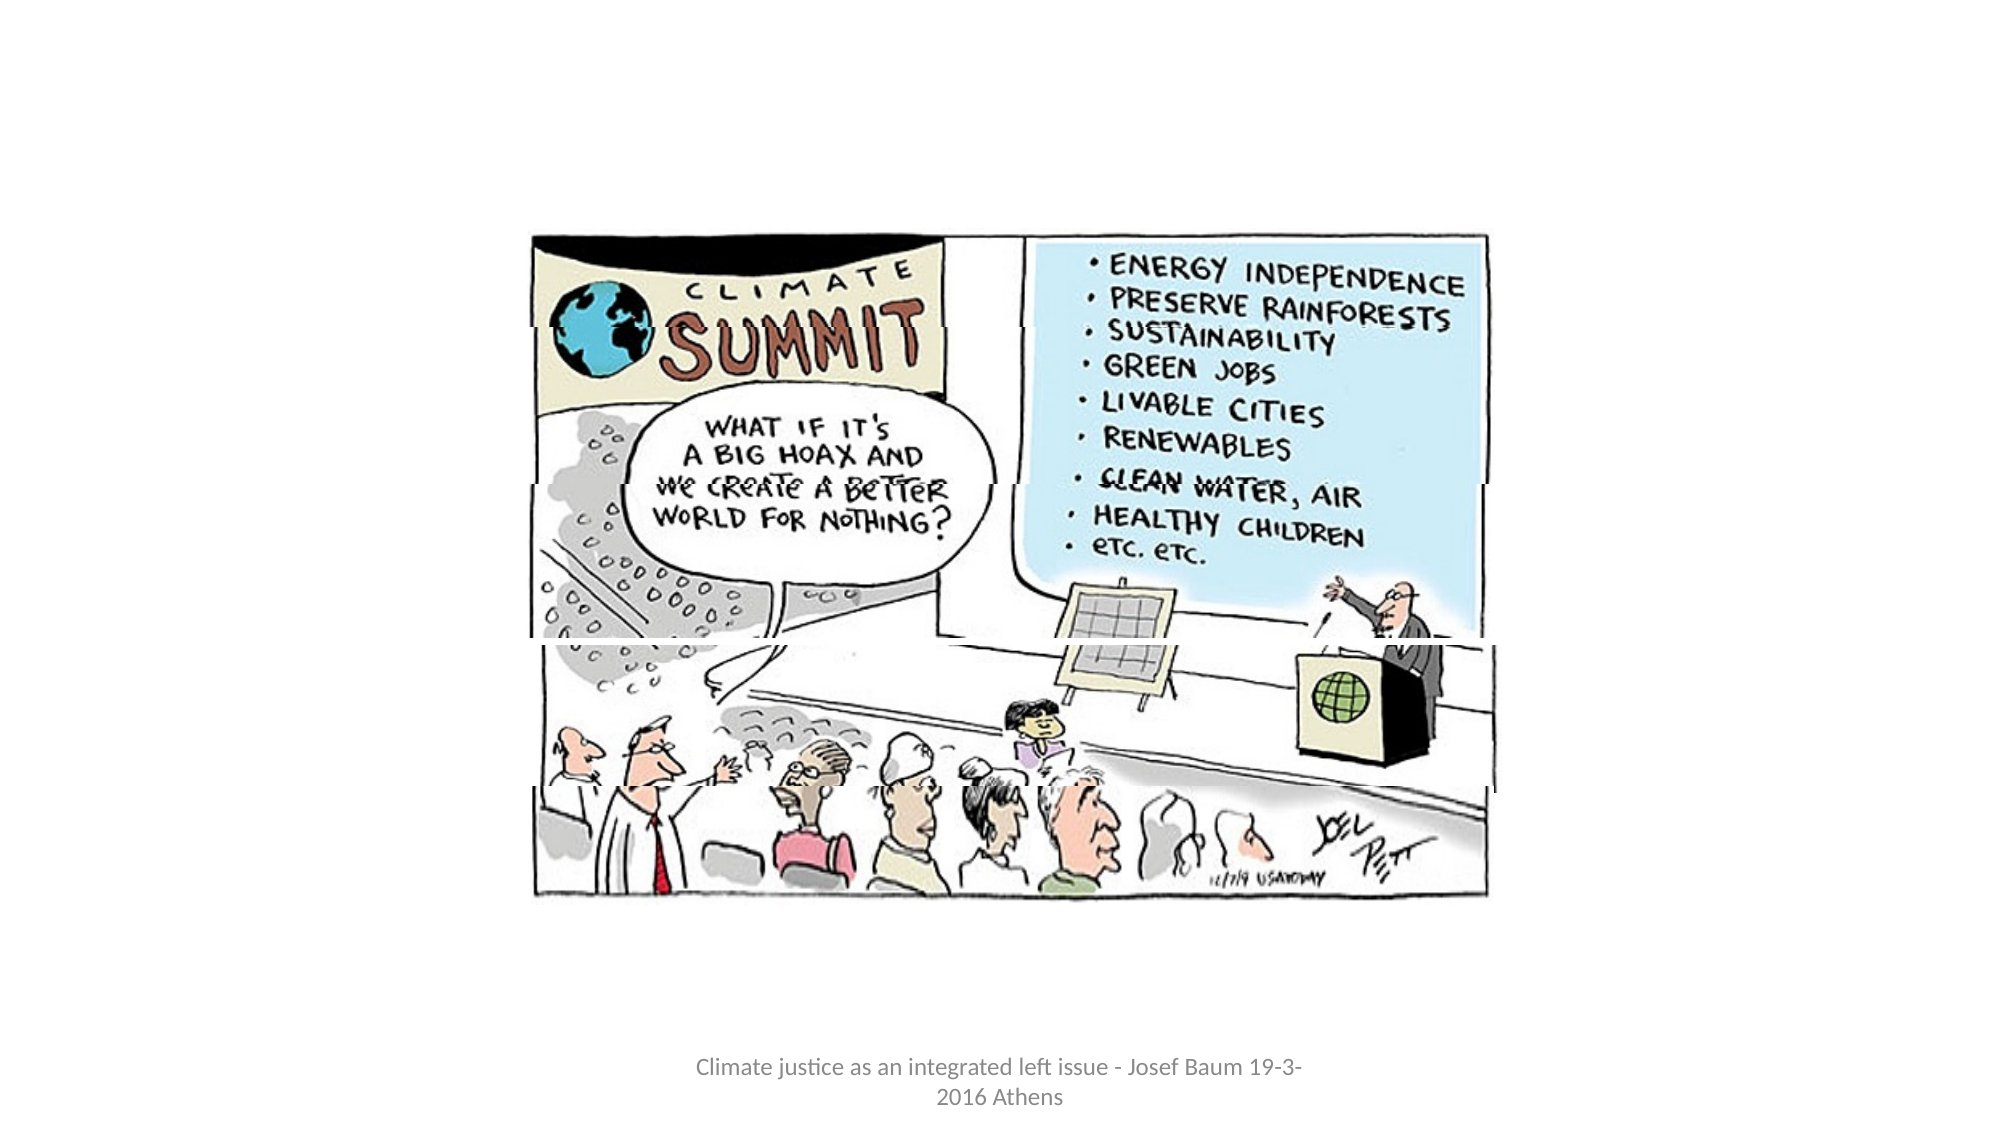

Climate justice as an integrated left issue - Josef Baum 19-3-2016 Athens